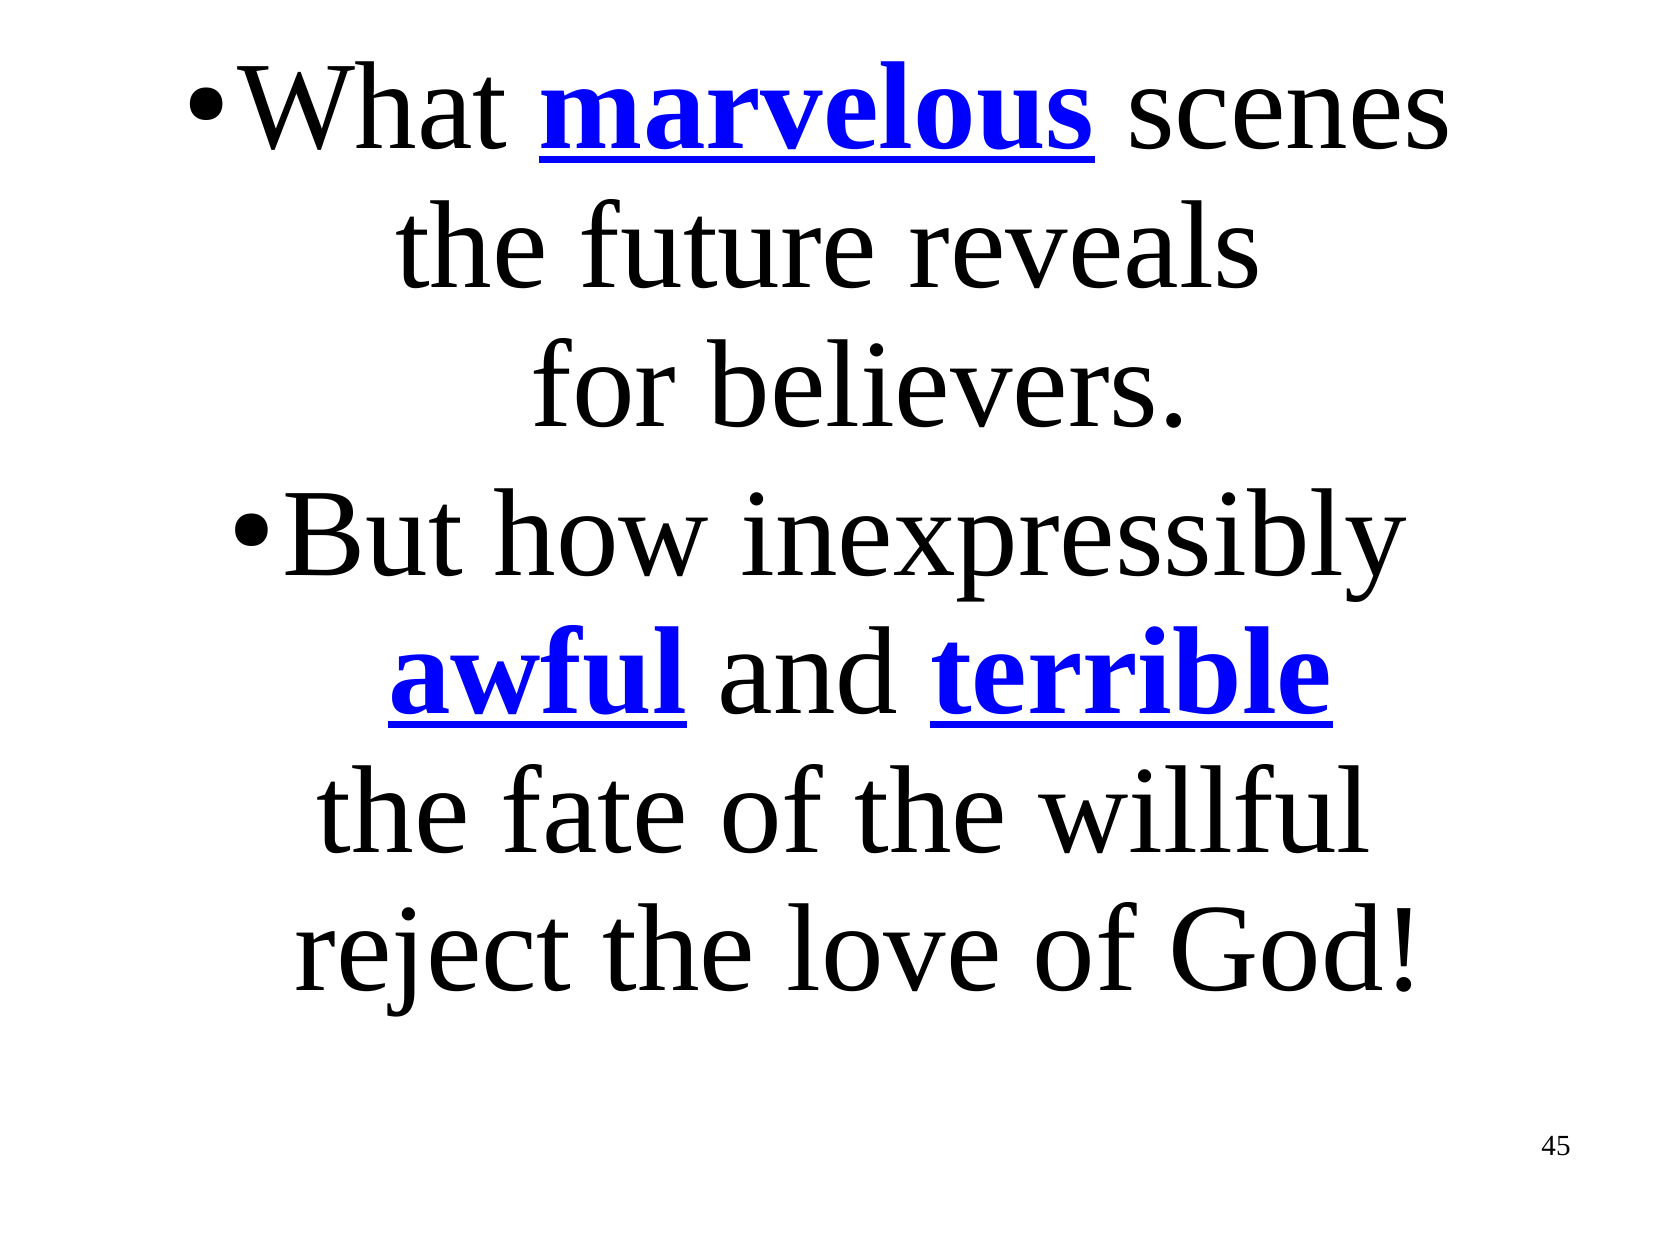

# What marvelous scenes the future reveals for believers.
But how inexpressibly
awful and terrible
the fate of the willful
reject the love of God!
45